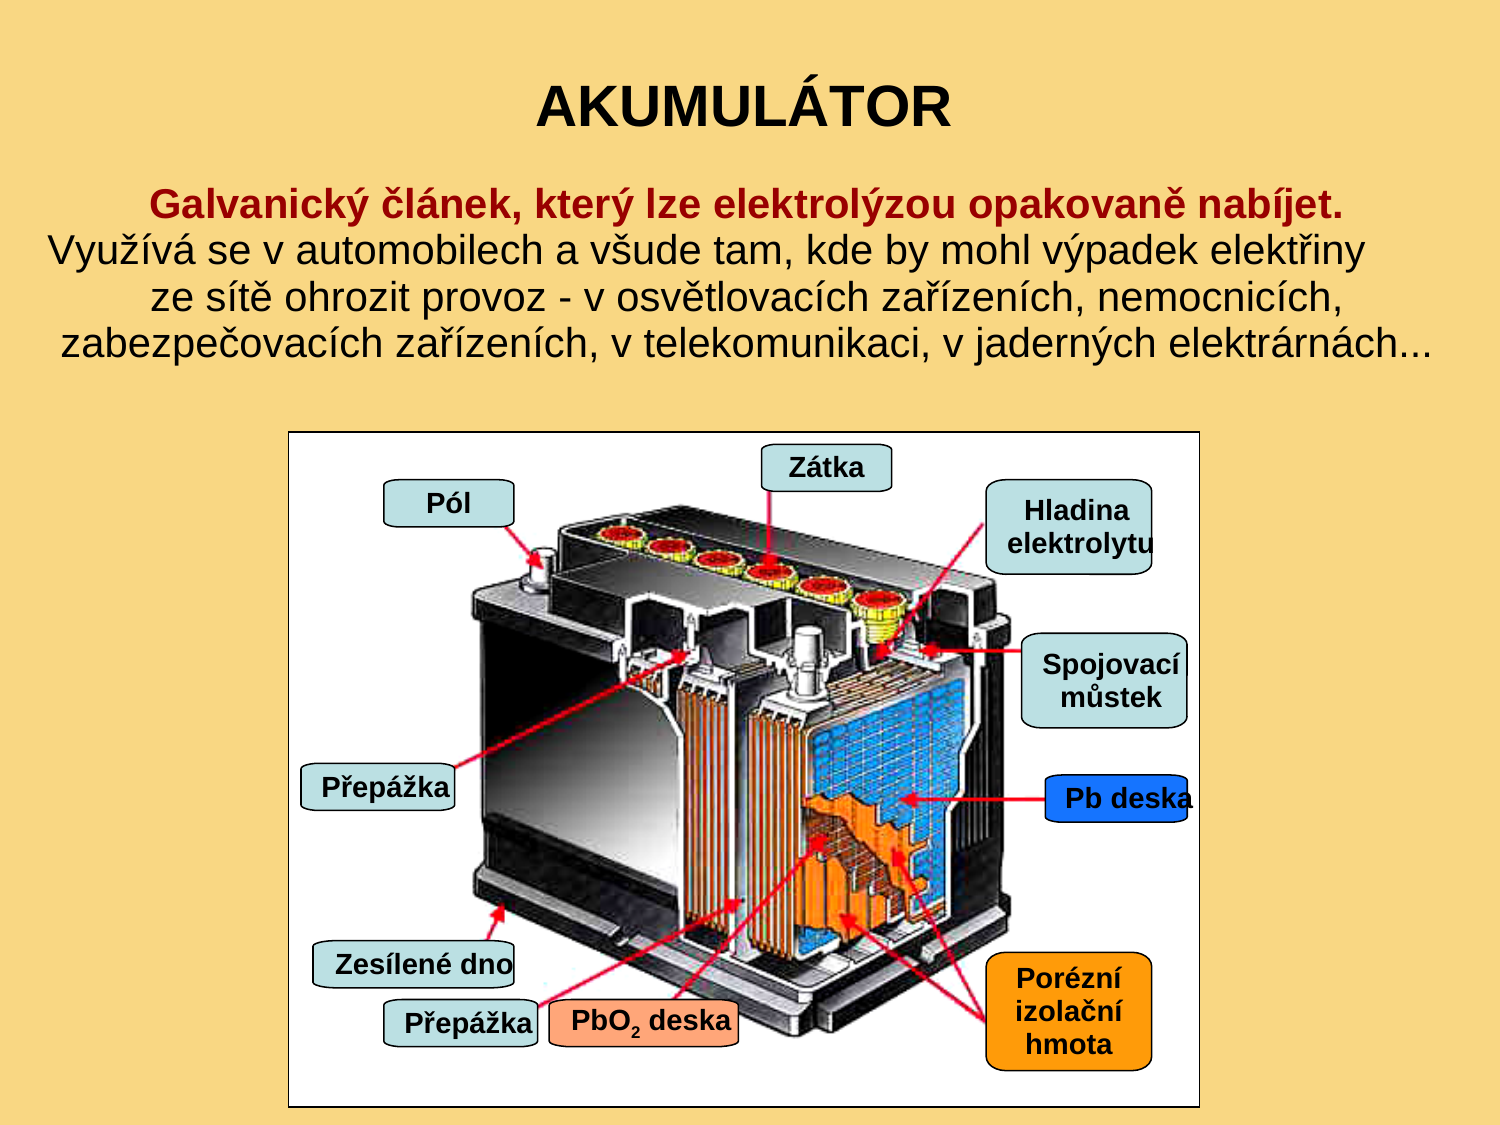

AKUMULÁTOR
Galvanický článek, který lze elektrolýzou opakovaně nabíjet.
Využívá se v automobilech a všude tam, kde by mohl výpadek elektřiny ze sítě ohrozit provoz - v osvětlovacích zařízeních, nemocnicích, zabezpečovacích zařízeních, v telekomunikaci, v jaderných elektrárnách...
Zátka
Pól
Hladina
elektrolytu
Spojovací
můstek
Přepážka
Pb deska
Zesílené dno
Porézní
izolační
hmota
Přepážka
PbO2 deska